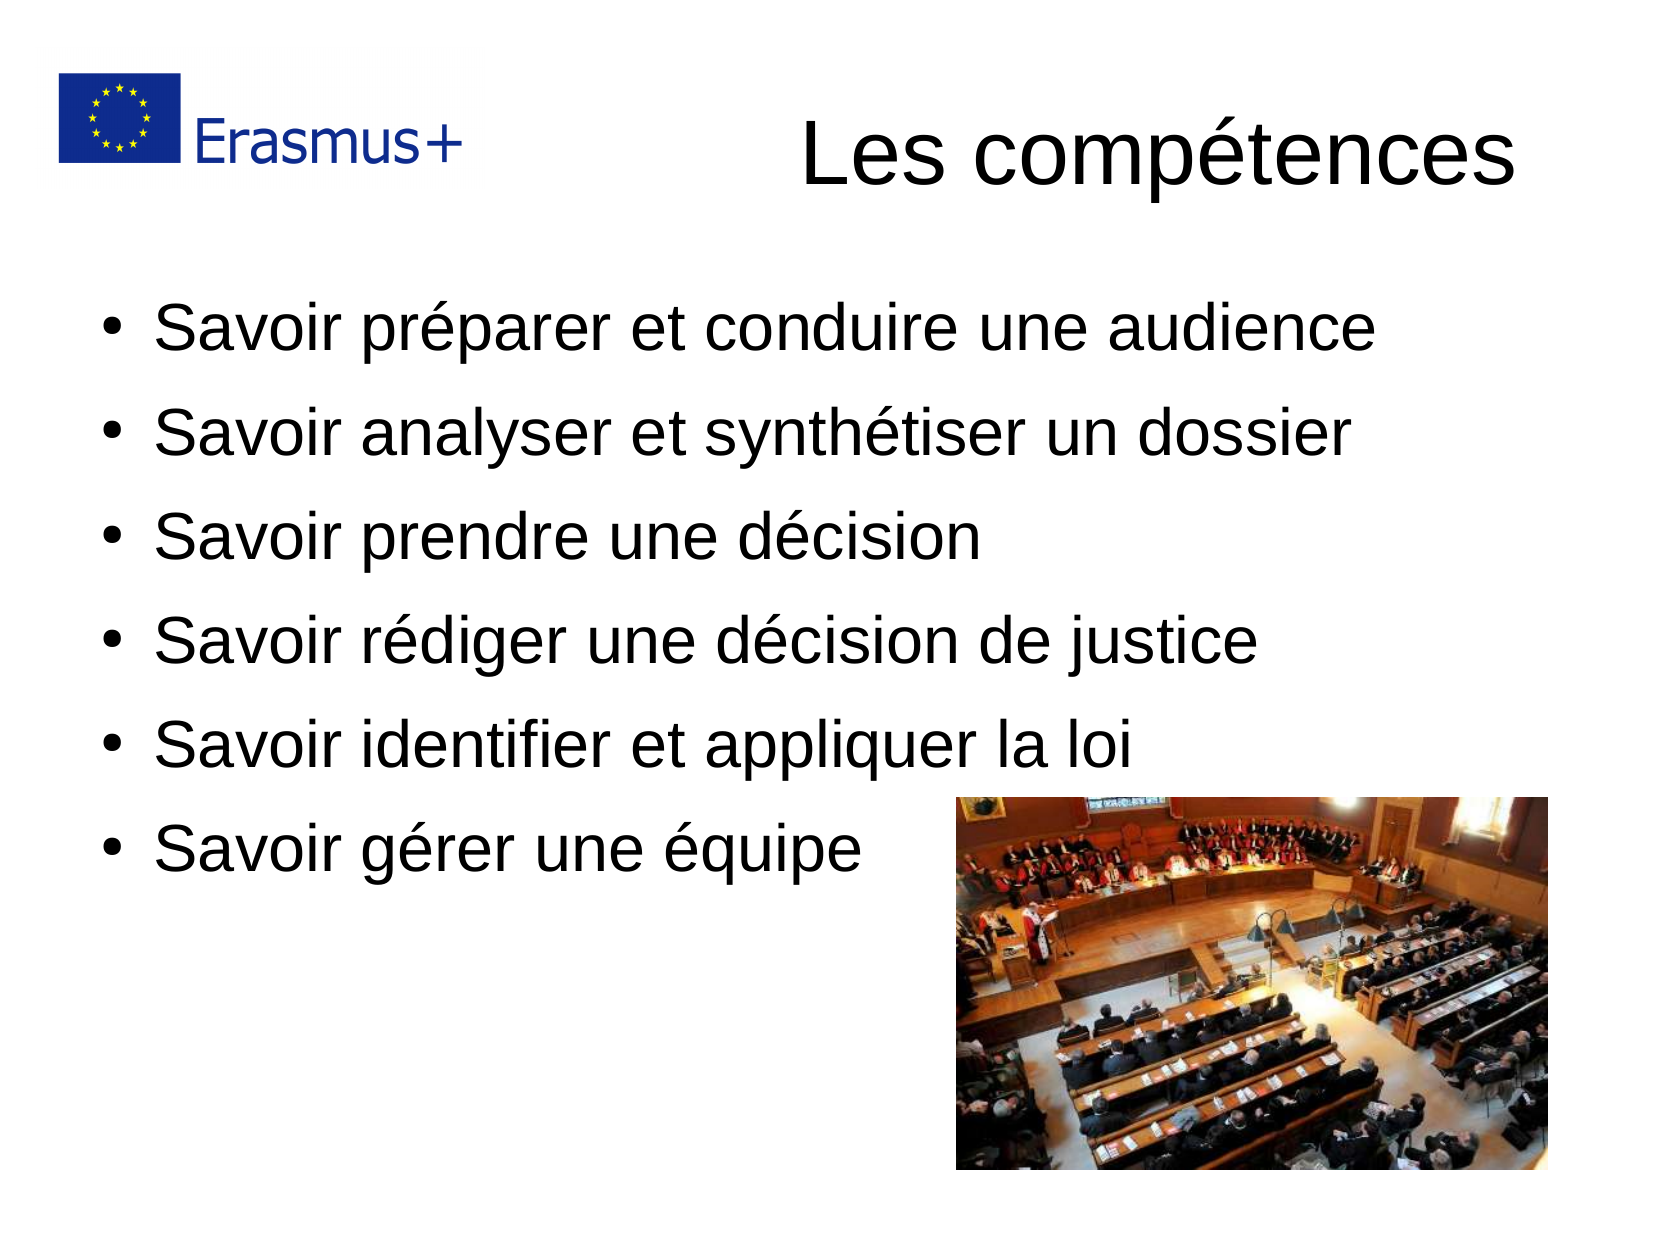

# Les compétences
Savoir préparer et conduire une audience
Savoir analyser et synthétiser un dossier
Savoir prendre une décision
Savoir rédiger une décision de justice
Savoir identifier et appliquer la loi
Savoir gérer une équipe